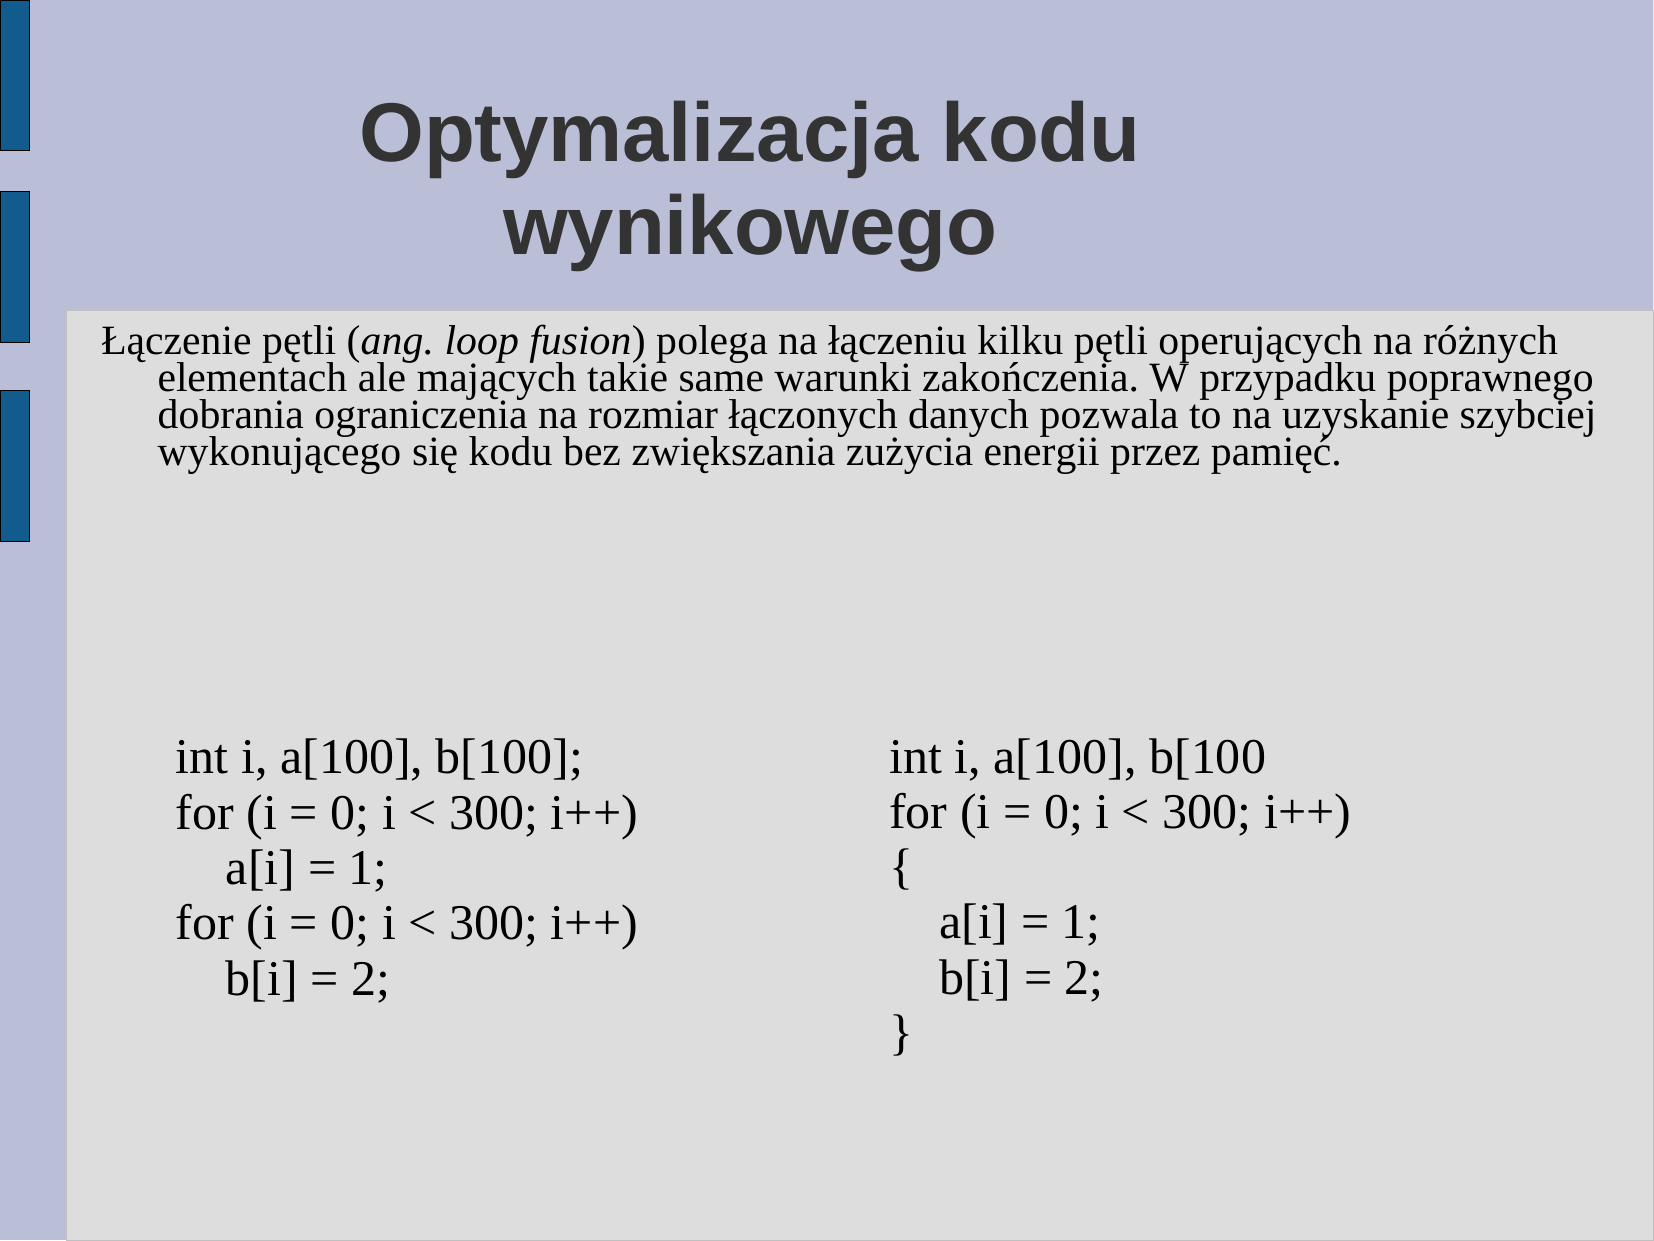

# Optymalizacja kodu wynikowego
Łączenie pętli (ang. loop fusion) polega na łączeniu kilku pętli operujących na różnych elementach ale mających takie same warunki zakończenia. W przypadku poprawnego dobrania ograniczenia na rozmiar łączonych danych pozwala to na uzyskanie szybciej wykonującego się kodu bez zwiększania zużycia energii przez pamięć.
int i, a[100], b[100
for (i = 0; i < 300; i++)
{
 a[i] = 1;
 b[i] = 2;
}
int i, a[100], b[100];
for (i = 0; i < 300; i++)
 a[i] = 1;
for (i = 0; i < 300; i++)
 b[i] = 2;